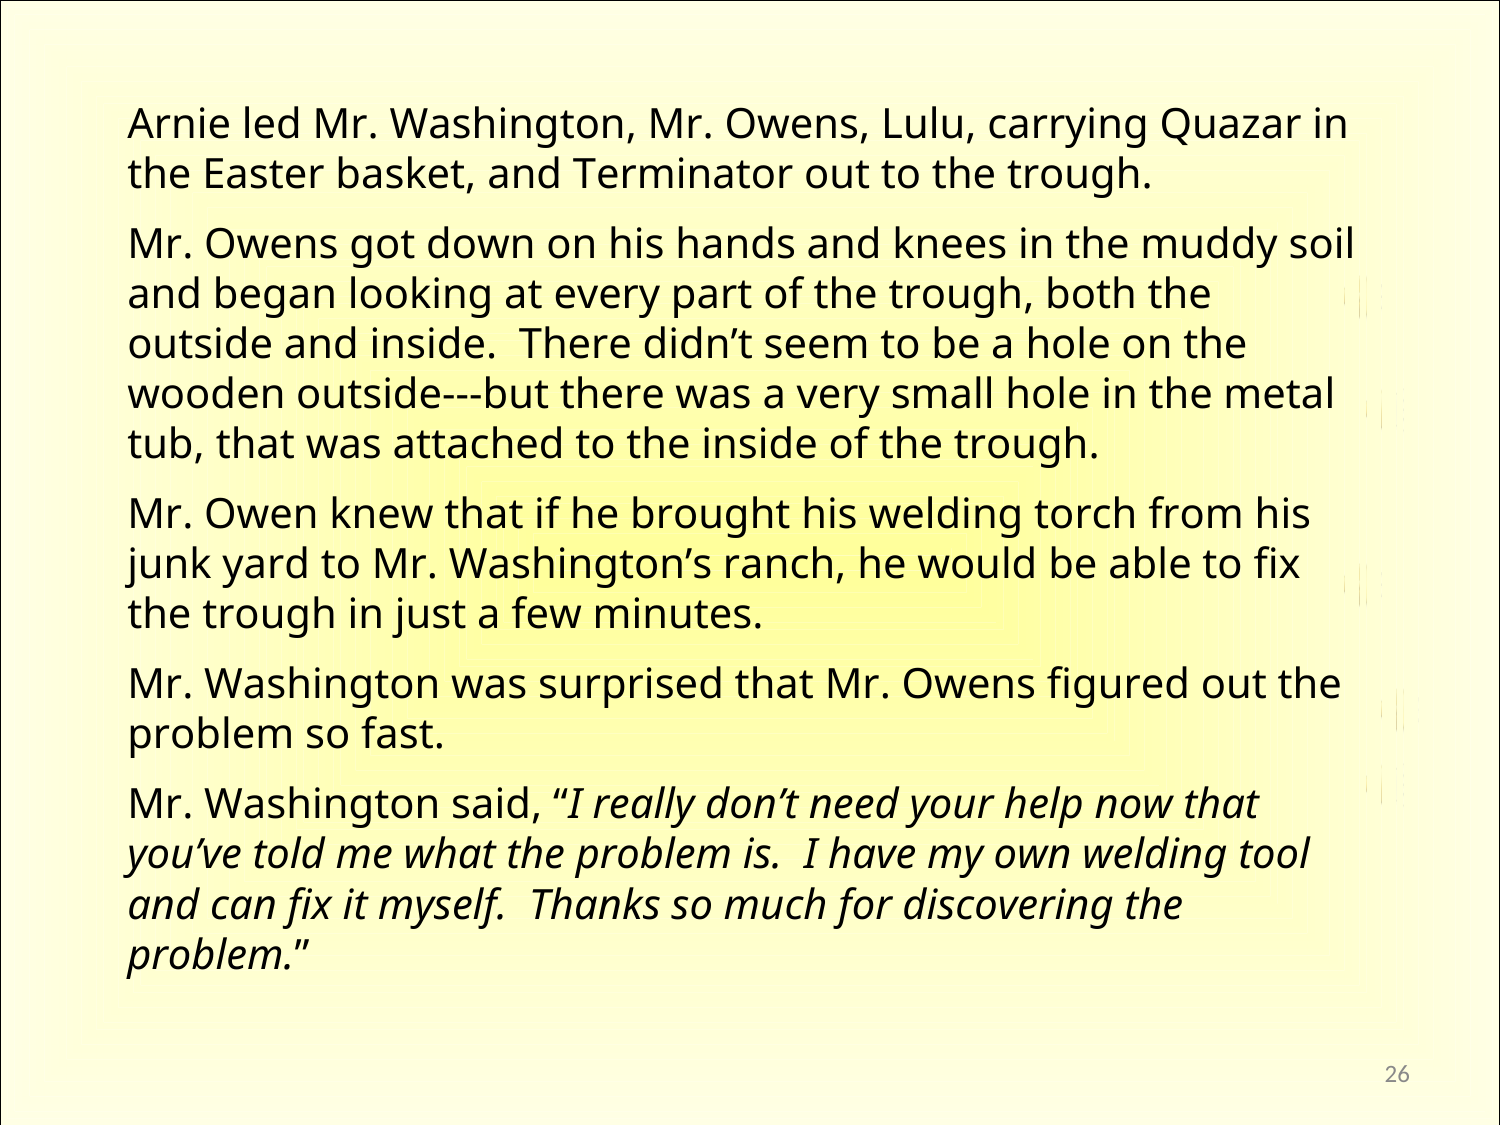

Arnie led Mr. Washington, Mr. Owens, Lulu, carrying Quazar in the Easter basket, and Terminator out to the trough.
Mr. Owens got down on his hands and knees in the muddy soil and began looking at every part of the trough, both the outside and inside. There didn’t seem to be a hole on the wooden outside---but there was a very small hole in the metal tub, that was attached to the inside of the trough.
Mr. Owen knew that if he brought his welding torch from his junk yard to Mr. Washington’s ranch, he would be able to fix the trough in just a few minutes.
Mr. Washington was surprised that Mr. Owens figured out the problem so fast.
Mr. Washington said, “I really don’t need your help now that you’ve told me what the problem is. I have my own welding tool and can fix it myself. Thanks so much for discovering the problem.”